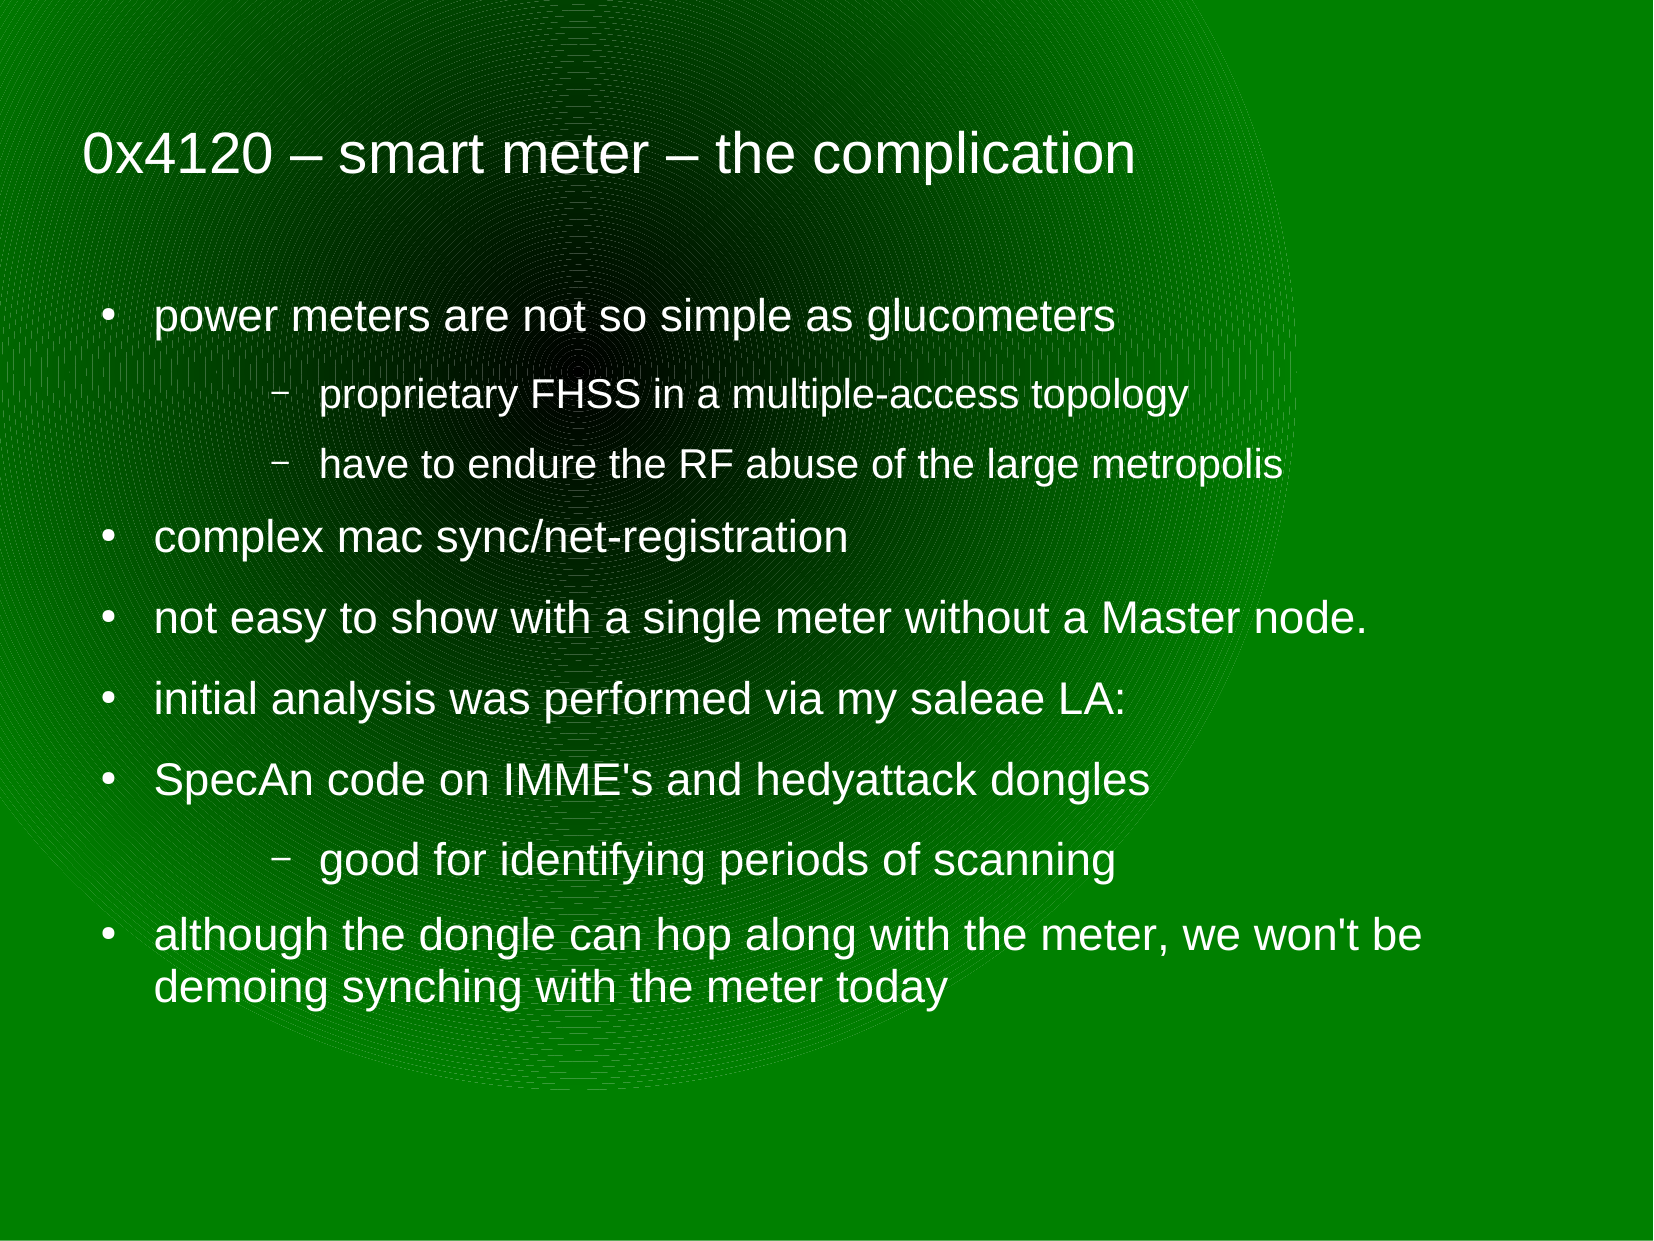

# 0x4120 – smart meter – the complication
power meters are not so simple as glucometers
proprietary FHSS in a multiple-access topology
have to endure the RF abuse of the large metropolis
complex mac sync/net-registration
not easy to show with a single meter without a Master node.
initial analysis was performed via my saleae LA:
SpecAn code on IMME's and hedyattack dongles
good for identifying periods of scanning
although the dongle can hop along with the meter, we won't be demoing synching with the meter today